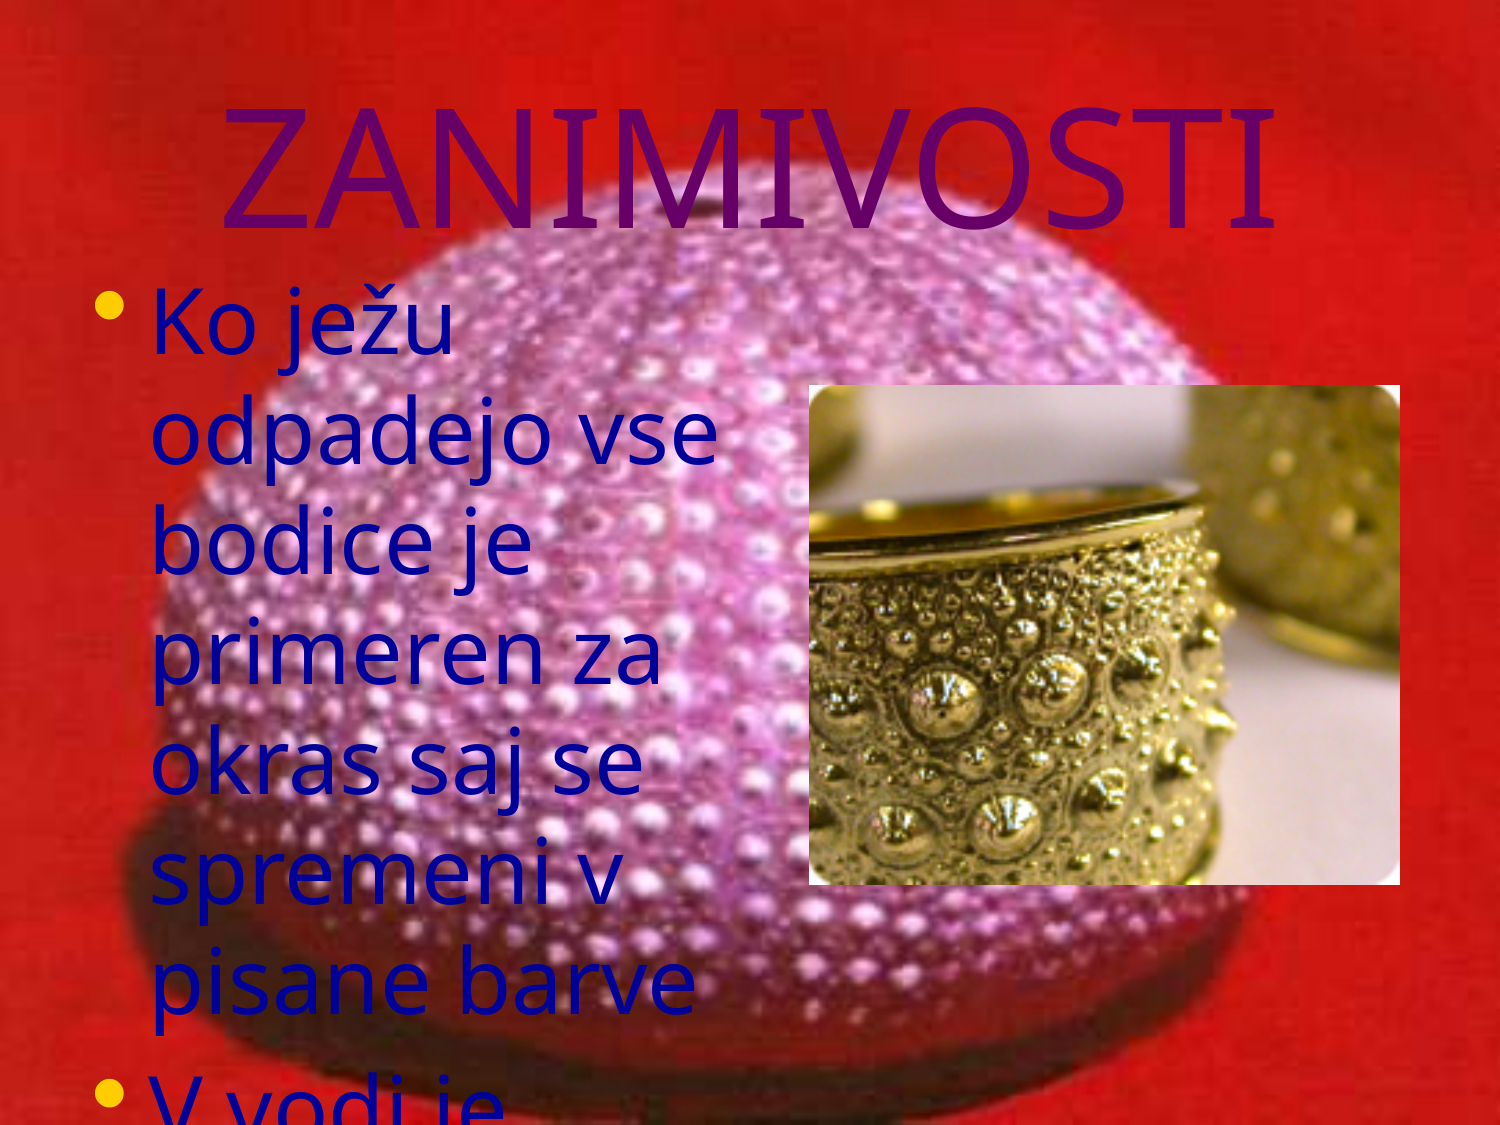

# ZANIMIVOSTI
Ko ježu odpadejo vse bodice je primeren za okras saj se spremeni v pisane barve
V vodi je treba paziti da ne stopimo na ježa ker ima ostre in bodeče bodice